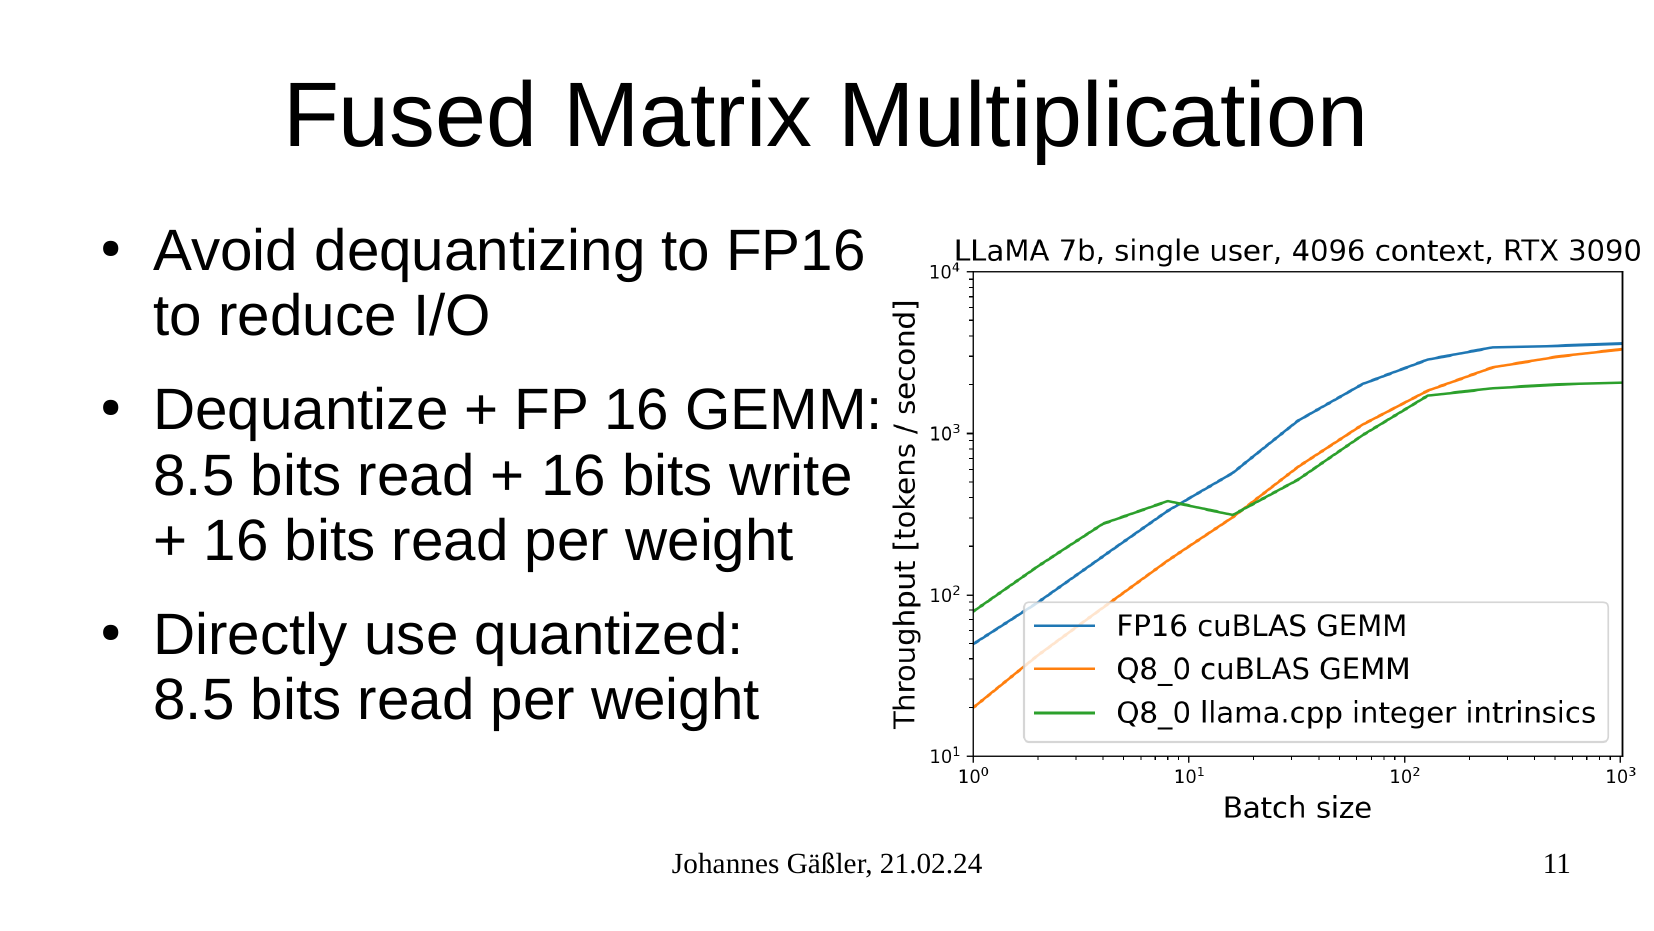

# Fused Matrix Multiplication
Avoid dequantizing to FP16
to reduce I/O
Dequantize + FP 16 GEMM:
8.5 bits read + 16 bits write
+ 16 bits read per weight
Directly use quantized:
8.5 bits read per weight
Johannes Gäßler, 21.02.24
11